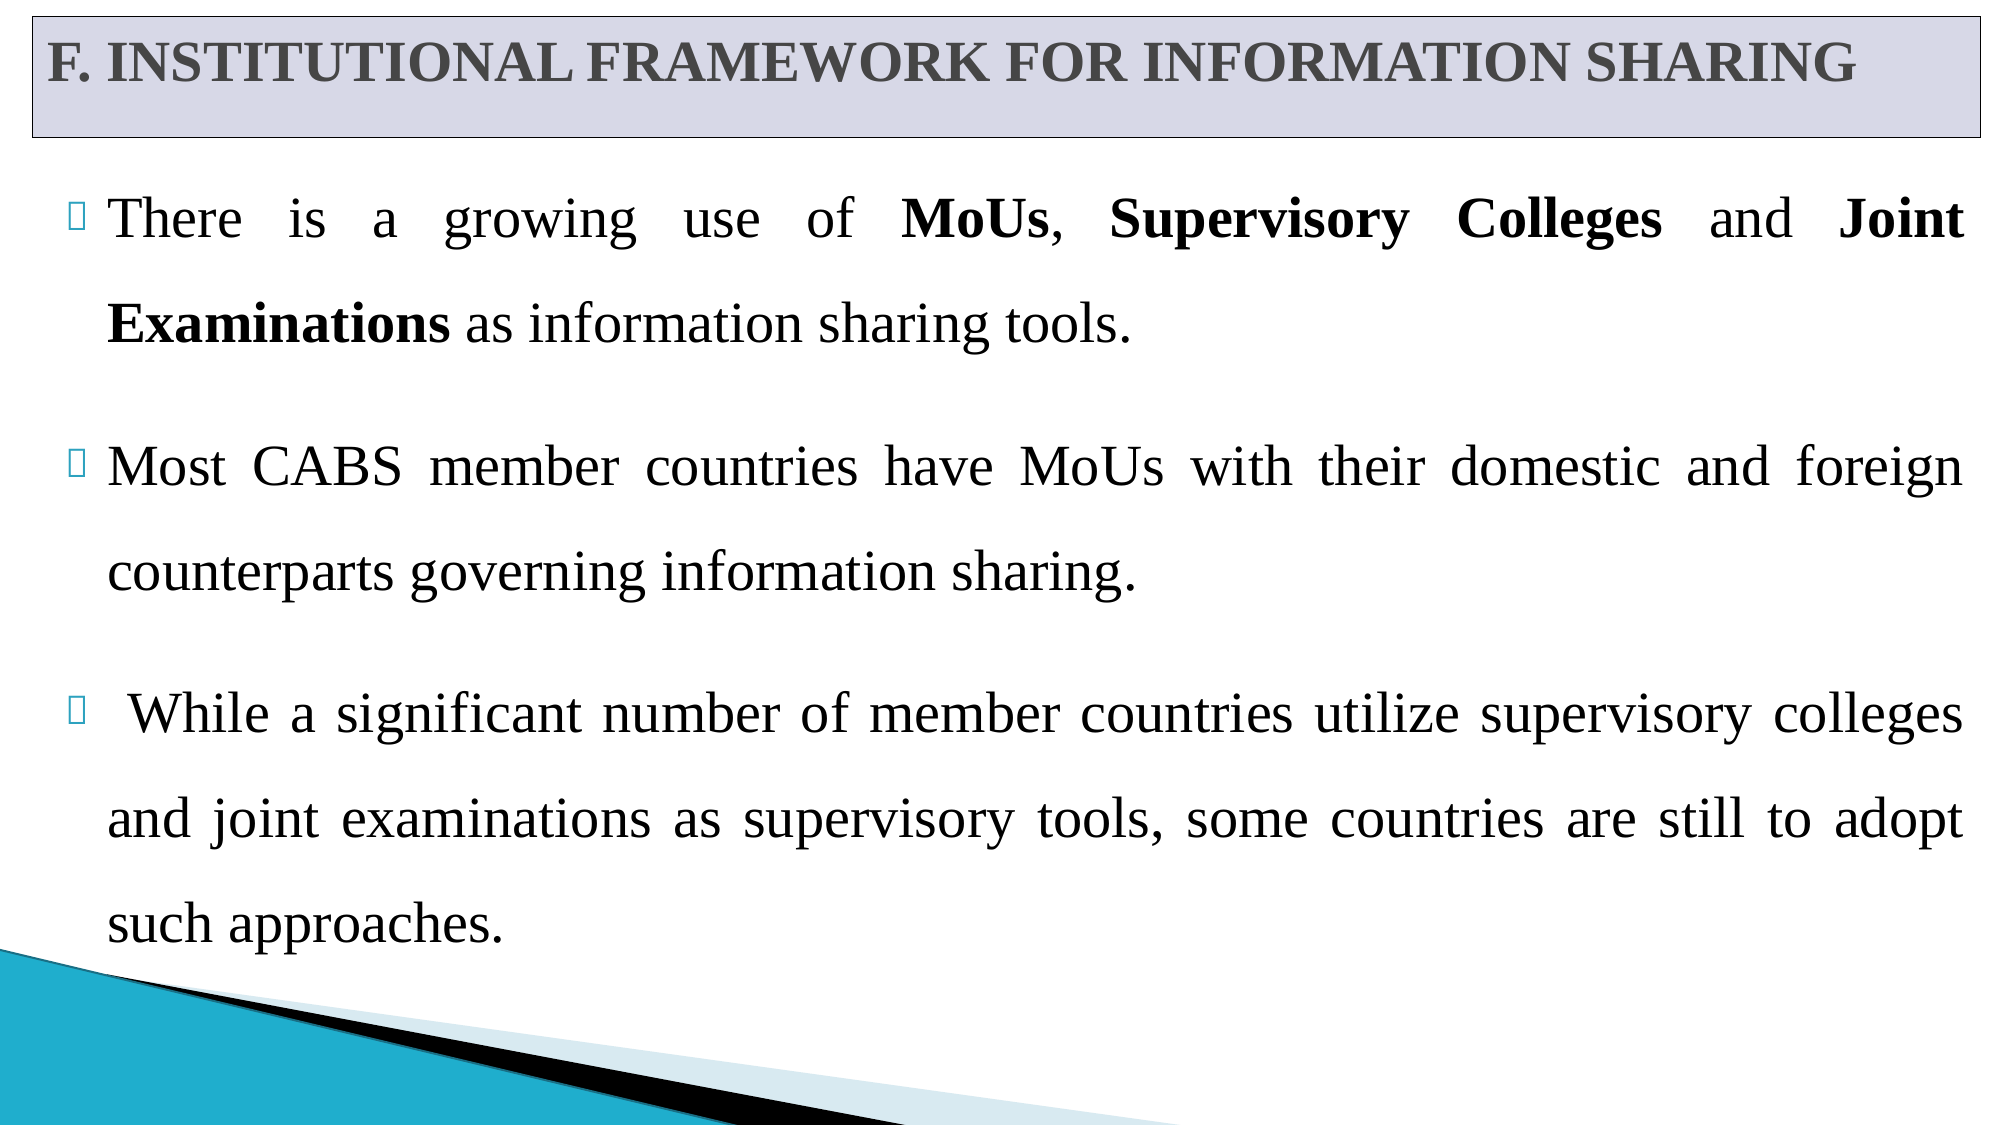

# F. INSTITUTIONAL FRAMEWORK FOR INFORMATION SHARING
There is a growing use of MoUs, Supervisory Colleges and Joint Examinations as information sharing tools.
Most CABS member countries have MoUs with their domestic and foreign counterparts governing information sharing.
 While a significant number of member countries utilize supervisory colleges and joint examinations as supervisory tools, some countries are still to adopt such approaches.